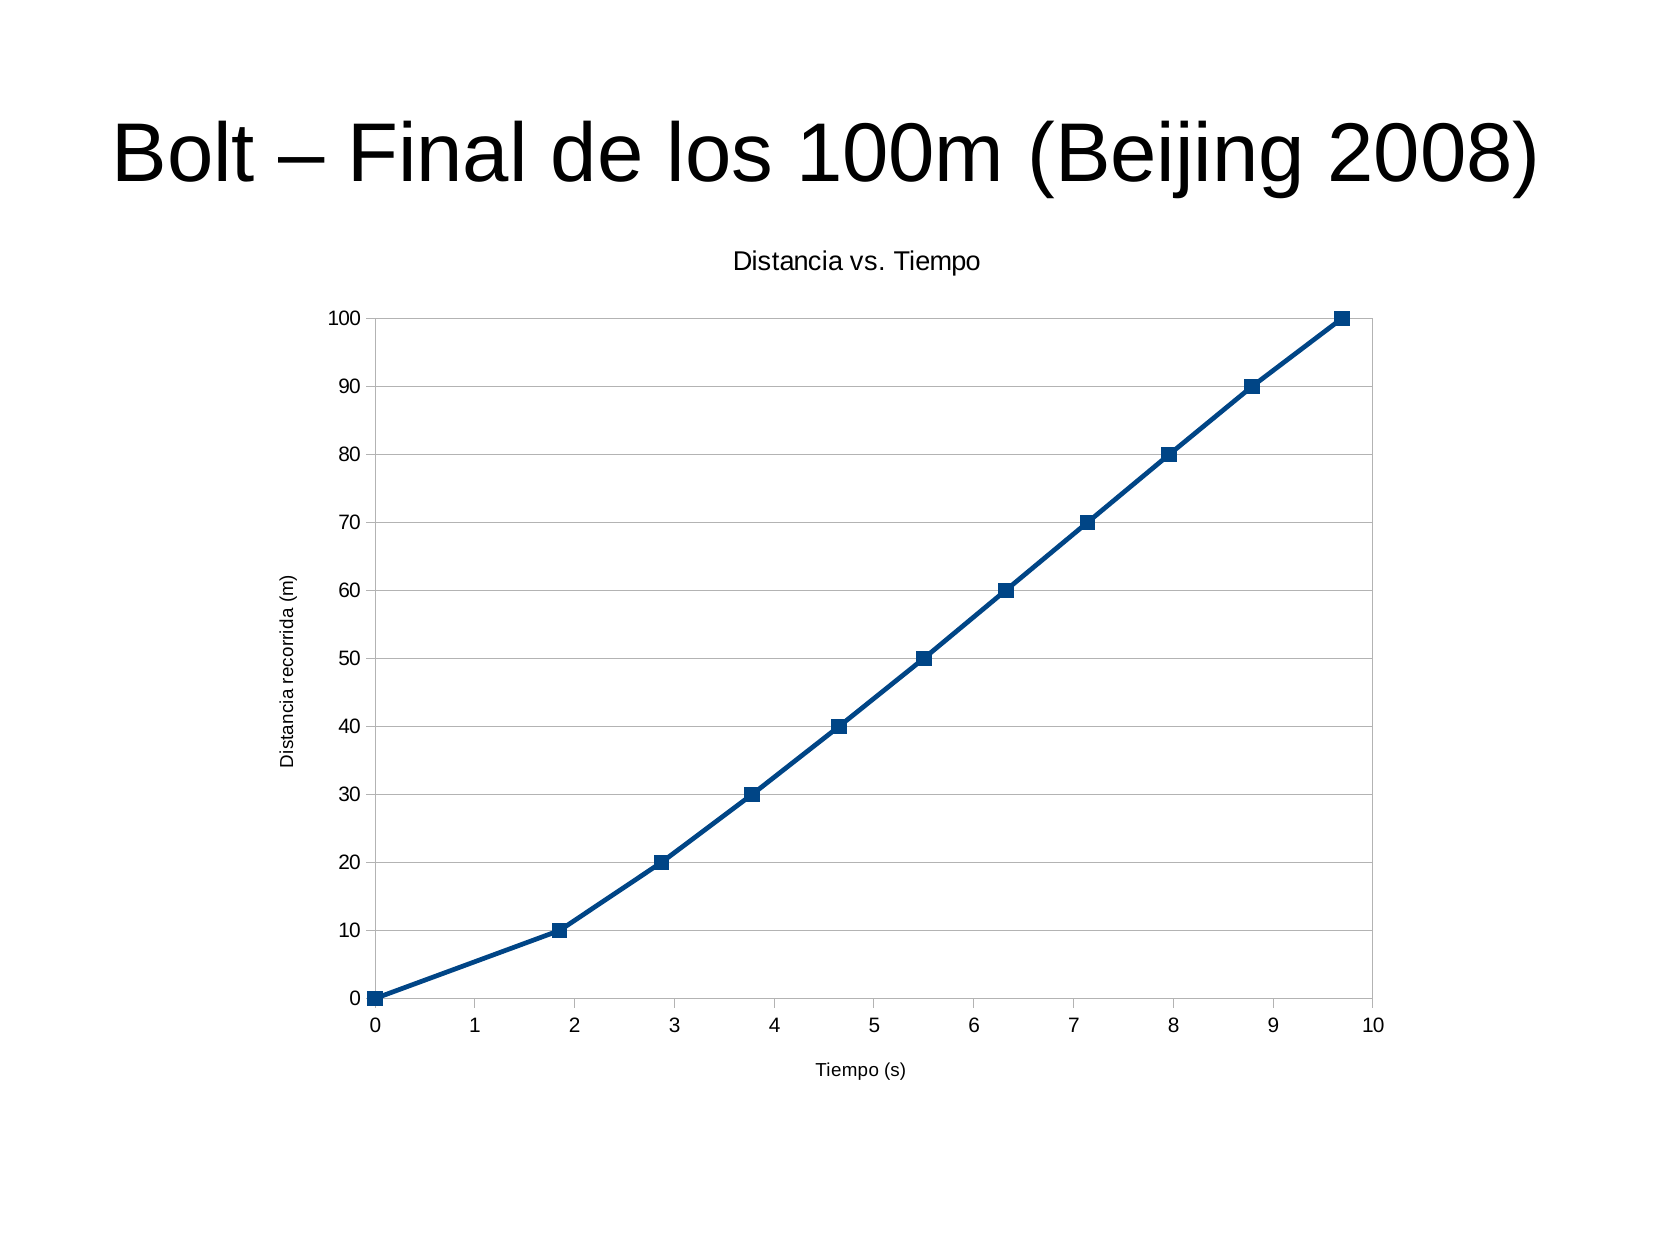

# Bolt – Final de los 100m (Beijing 2008)
### Chart: Distancia vs. Tiempo
| Category | Columna B |
|---|---|